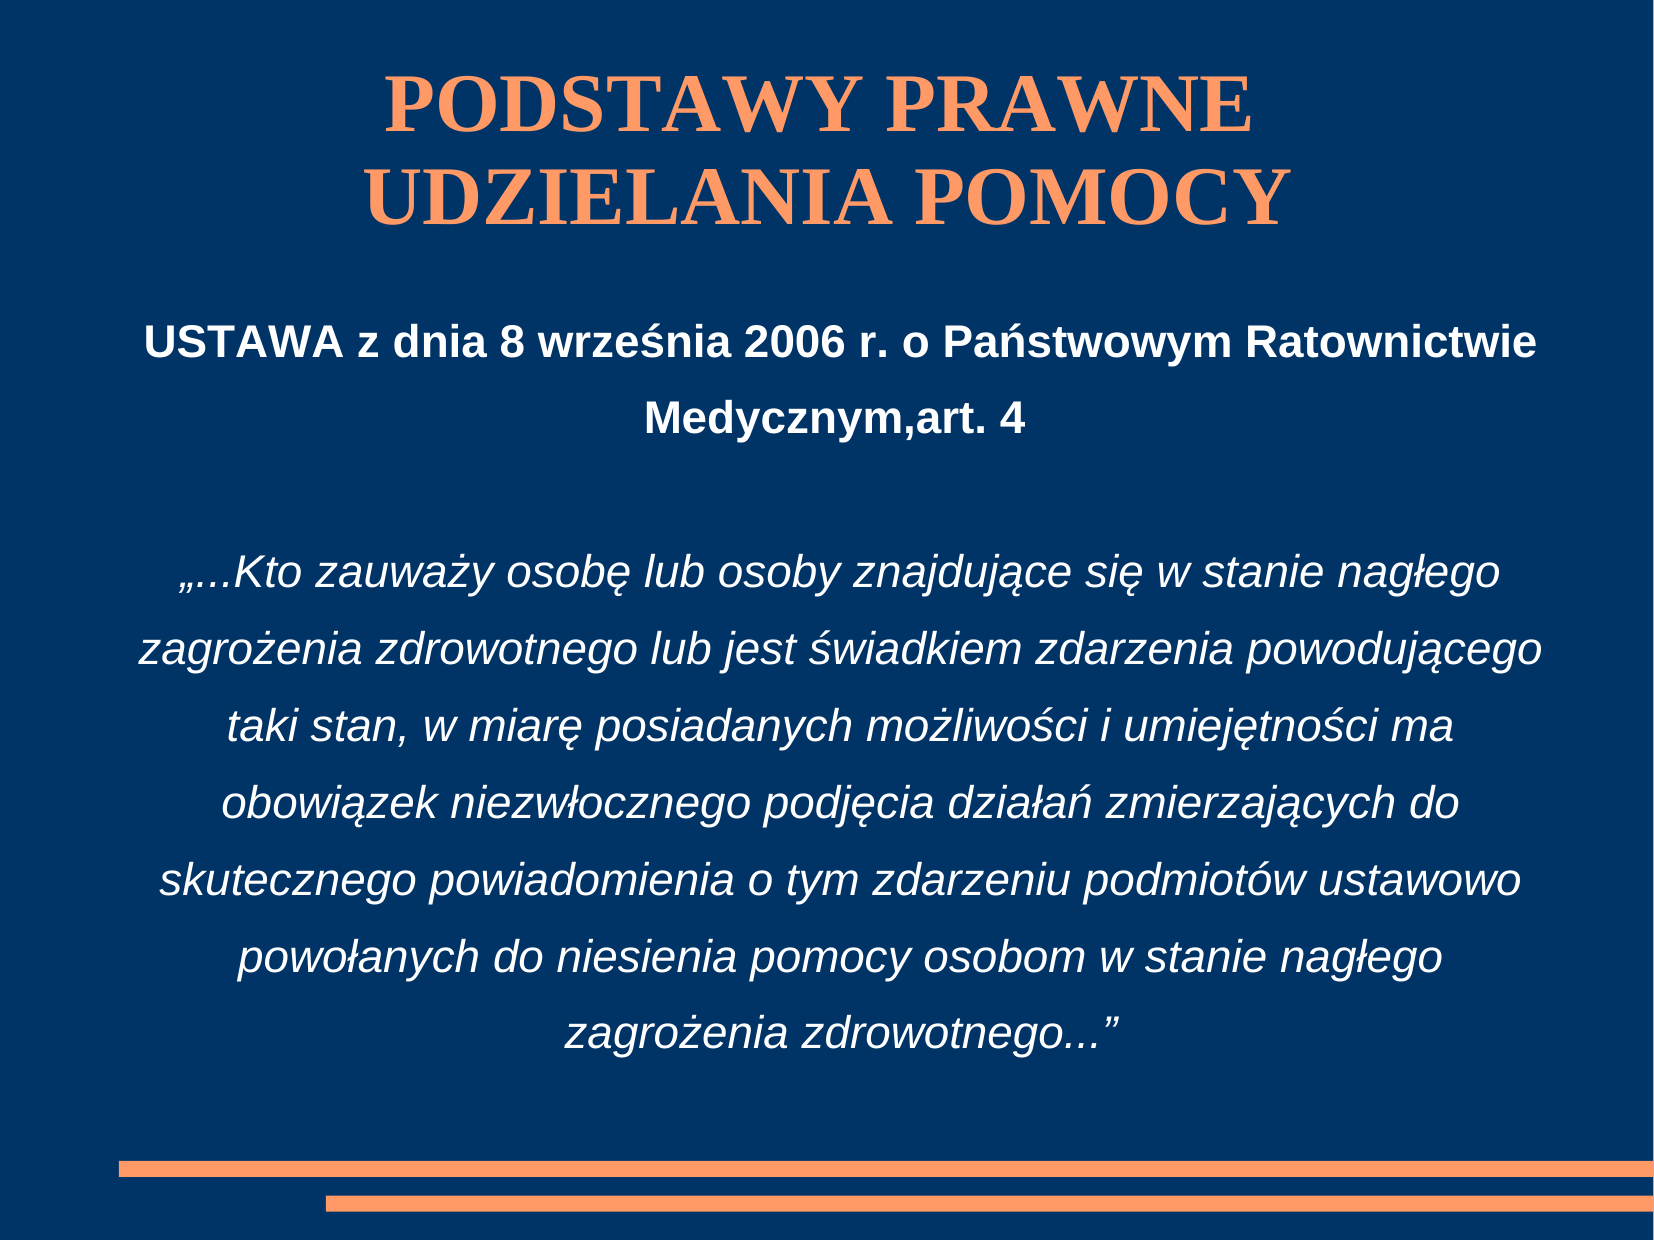

# PODSTAWY PRAWNE	 UDZIELANIA POMOCY
USTAWA z dnia 8 września 2006 r. o Państwowym Ratownictwie Medycznym,art. 4
„...Kto zauważy osobę lub osoby znajdujące się w stanie nagłego zagrożenia zdrowotnego lub jest świadkiem zdarzenia powodującego taki stan, w miarę posiadanych możliwości i umiejętności ma obowiązek niezwłocznego podjęcia działań zmierzających do skutecznego powiadomienia o tym zdarzeniu podmiotów ustawowo powołanych do niesienia pomocy osobom w stanie nagłego zagrożenia zdrowotnego...”